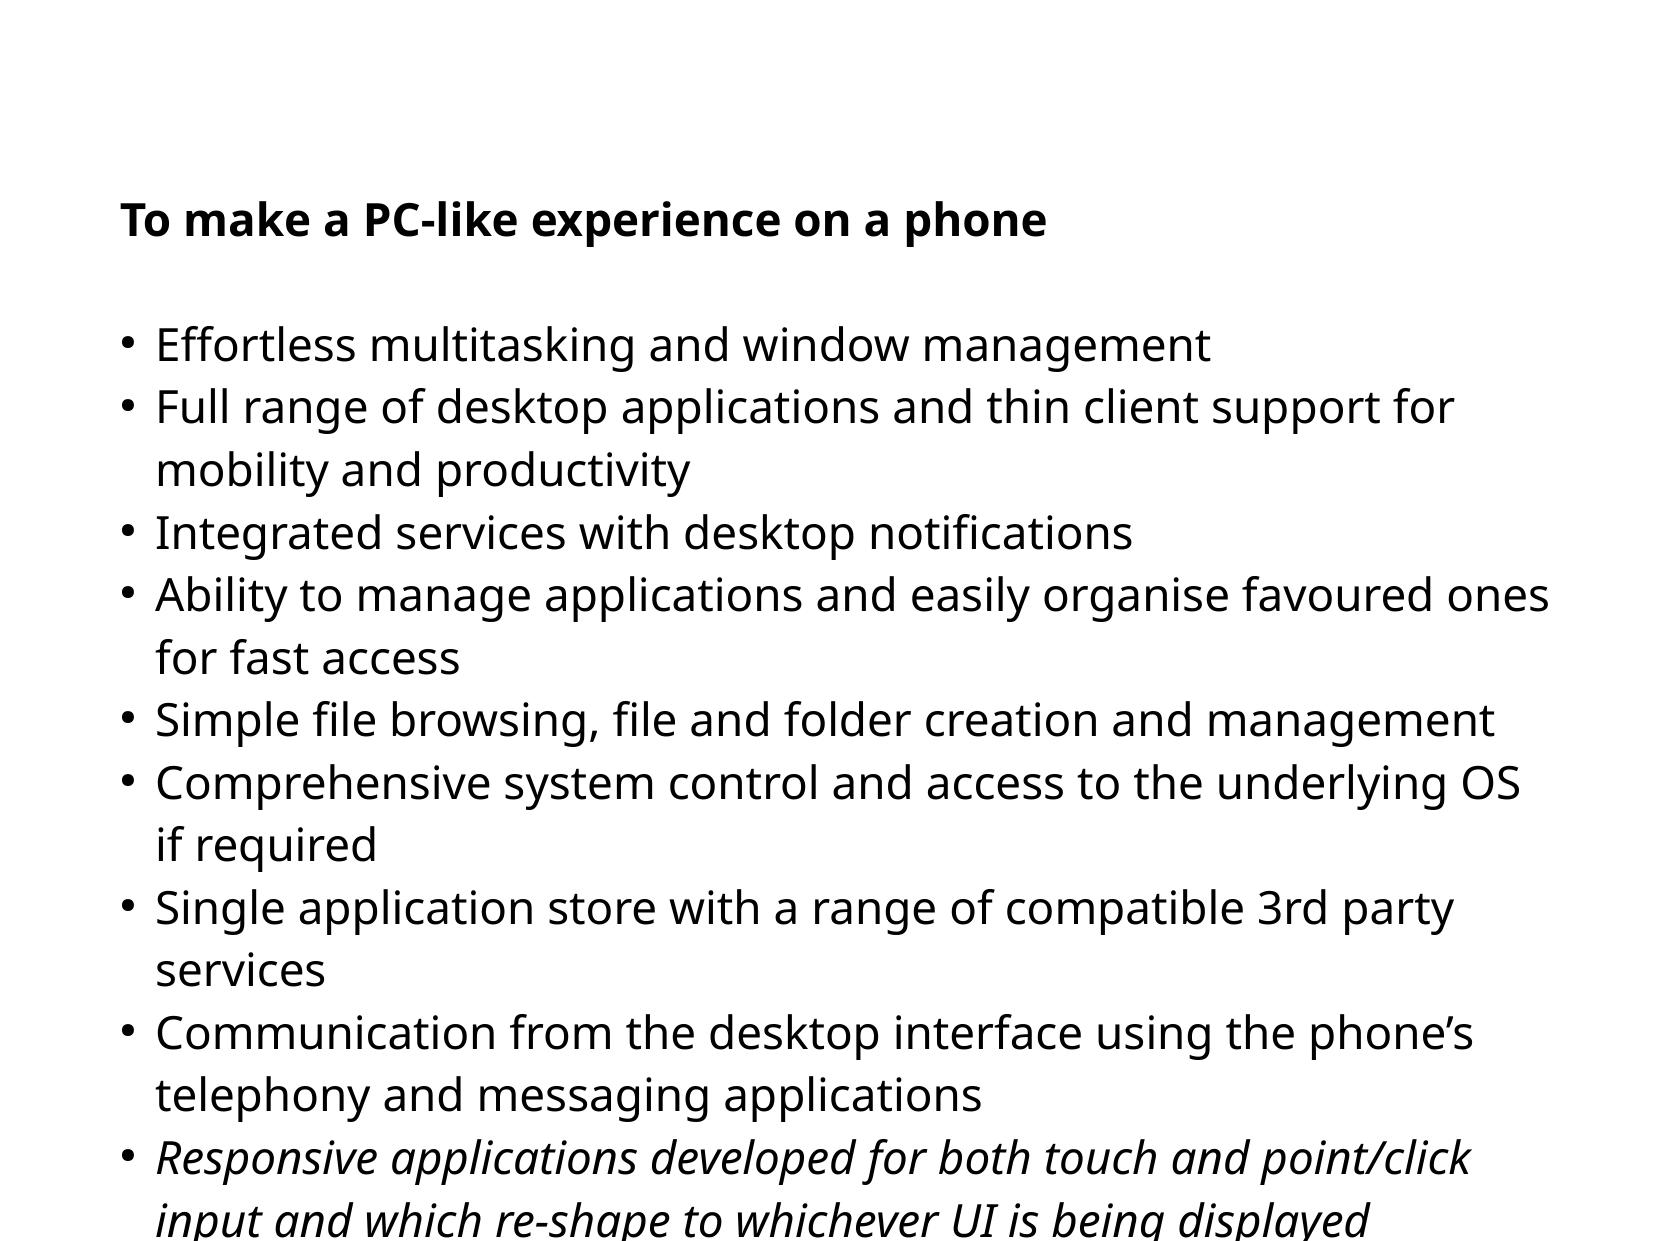

To make a PC-like experience on a phone
Effortless multitasking and window management
Full range of desktop applications and thin client support for mobility and productivity
Integrated services with desktop notifications
Ability to manage applications and easily organise favoured ones for fast access
Simple file browsing, file and folder creation and management
Comprehensive system control and access to the underlying OS if required
Single application store with a range of compatible 3rd party services
Communication from the desktop interface using the phone’s telephony and messaging applications
Responsive applications developed for both touch and point/click input and which re-shape to whichever UI is being displayed